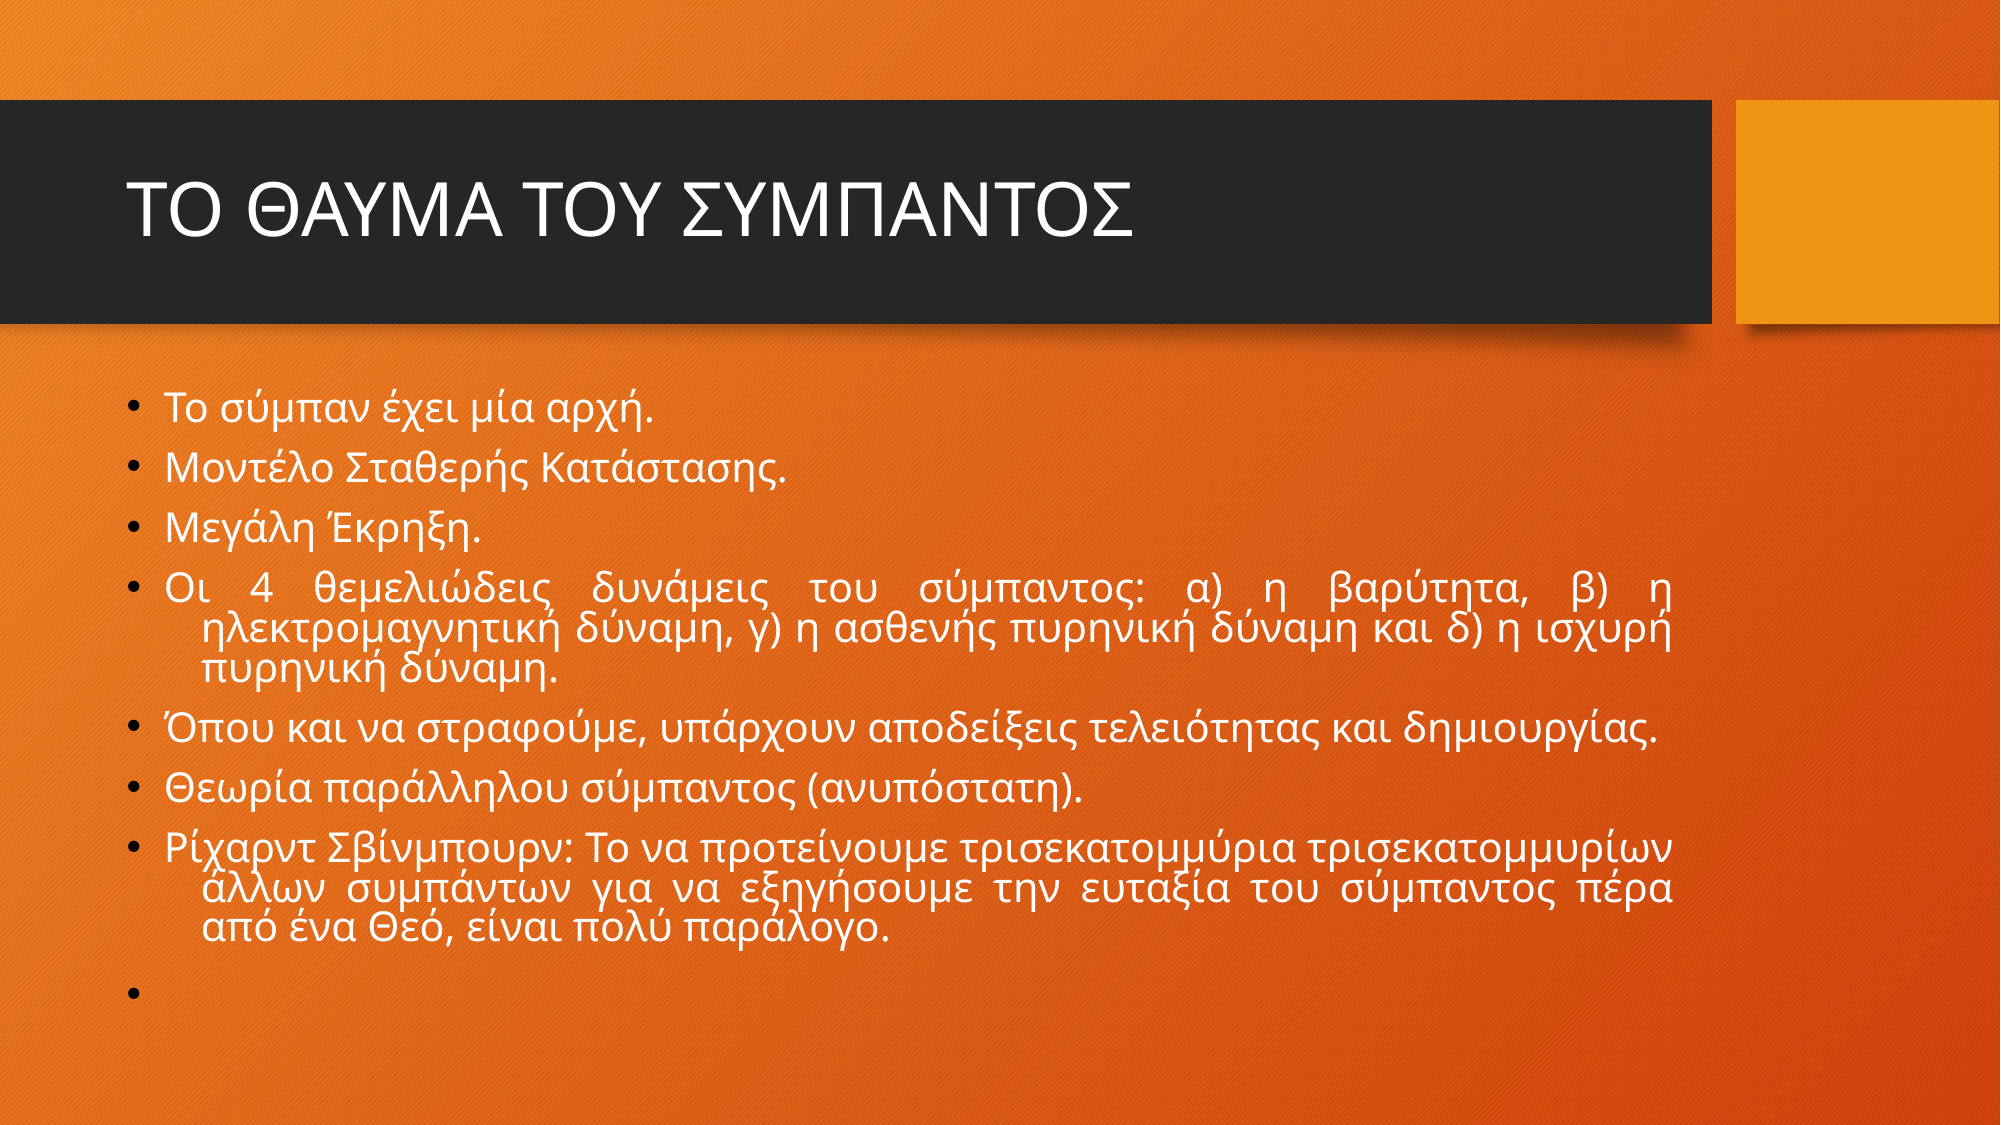

# ΤΟ ΘΑΥΜΑ ΤΟΥ ΣΥΜΠΑΝΤΟΣ
Το σύμπαν έχει μία αρχή.
Μοντέλο Σταθερής Κατάστασης.
Μεγάλη Έκρηξη.
Οι 4 θεμελιώδεις δυνάμεις του σύμπαντος: α) η βαρύτητα, β) η ηλεκτρομαγνητική δύναμη, γ) η ασθενής πυρηνική δύναμη και δ) η ισχυρή πυρηνική δύναμη.
Όπου και να στραφούμε, υπάρχουν αποδείξεις τελειότητας και δημιουργίας.
Θεωρία παράλληλου σύμπαντος (ανυπόστατη).
Ρίχαρντ Σβίνμπουρν: Το να προτείνουμε τρισεκατομμύρια τρισεκατομμυρίων άλλων συμπάντων για να εξηγήσουμε την ευταξία του σύμπαντος πέρα από ένα Θεό, είναι πολύ παράλογο.